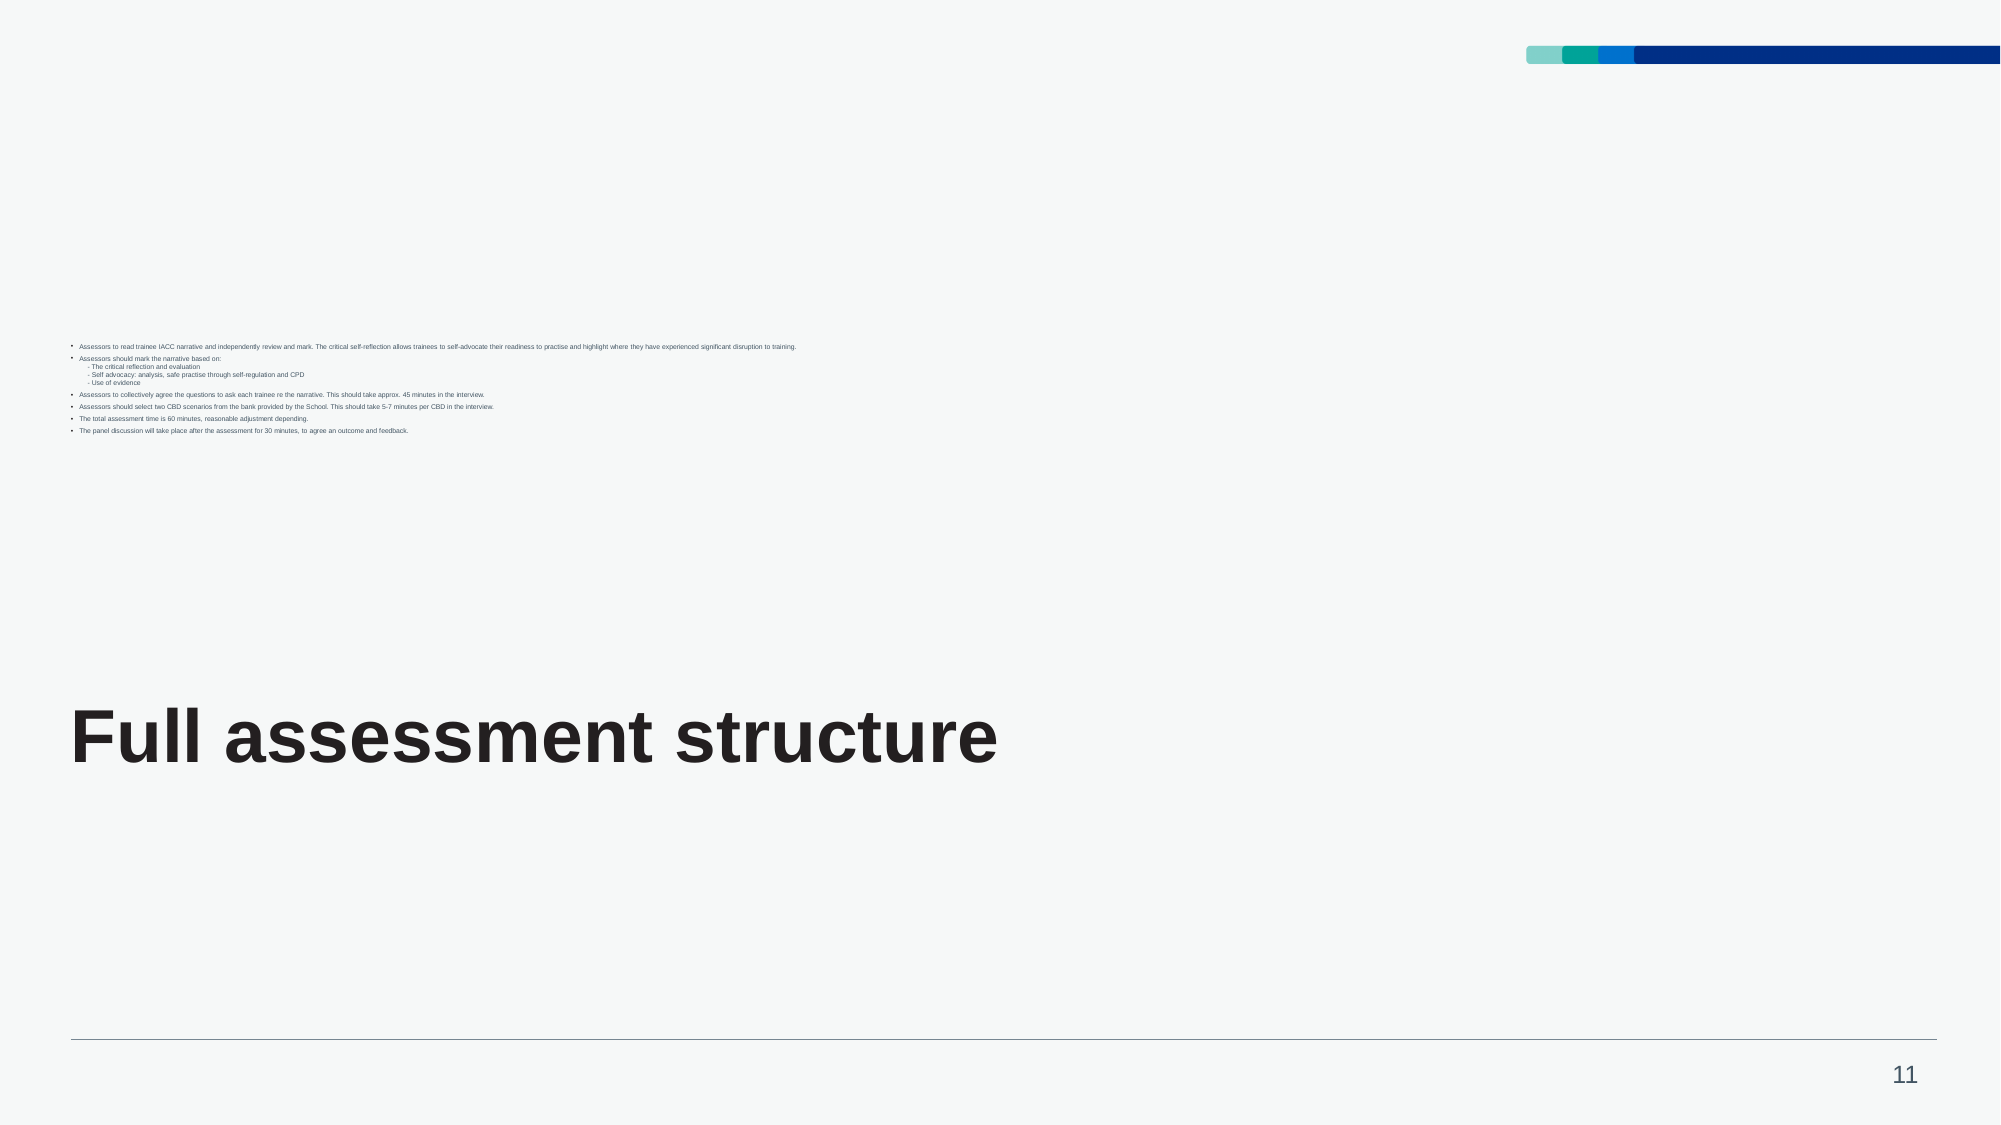

# Assessors to read trainee IACC narrative and independently review and mark. The critical self-reflection allows trainees to self-advocate their readiness to practise and highlight where they have experienced significant disruption to training.
Assessors should mark the narrative based on:
- The critical reflection and evaluation
- Self advocacy: analysis, safe practise through self-regulation and CPD
- Use of evidence
Assessors to collectively agree the questions to ask each trainee re the narrative. This should take approx. 45 minutes in the interview.
Assessors should select two CBD scenarios from the bank provided by the School. This should take 5-7 minutes per CBD in the interview.
The total assessment time is 60 minutes, reasonable adjustment depending.
The panel discussion will take place after the assessment for 30 minutes, to agree an outcome and feedback.
Full assessment structure